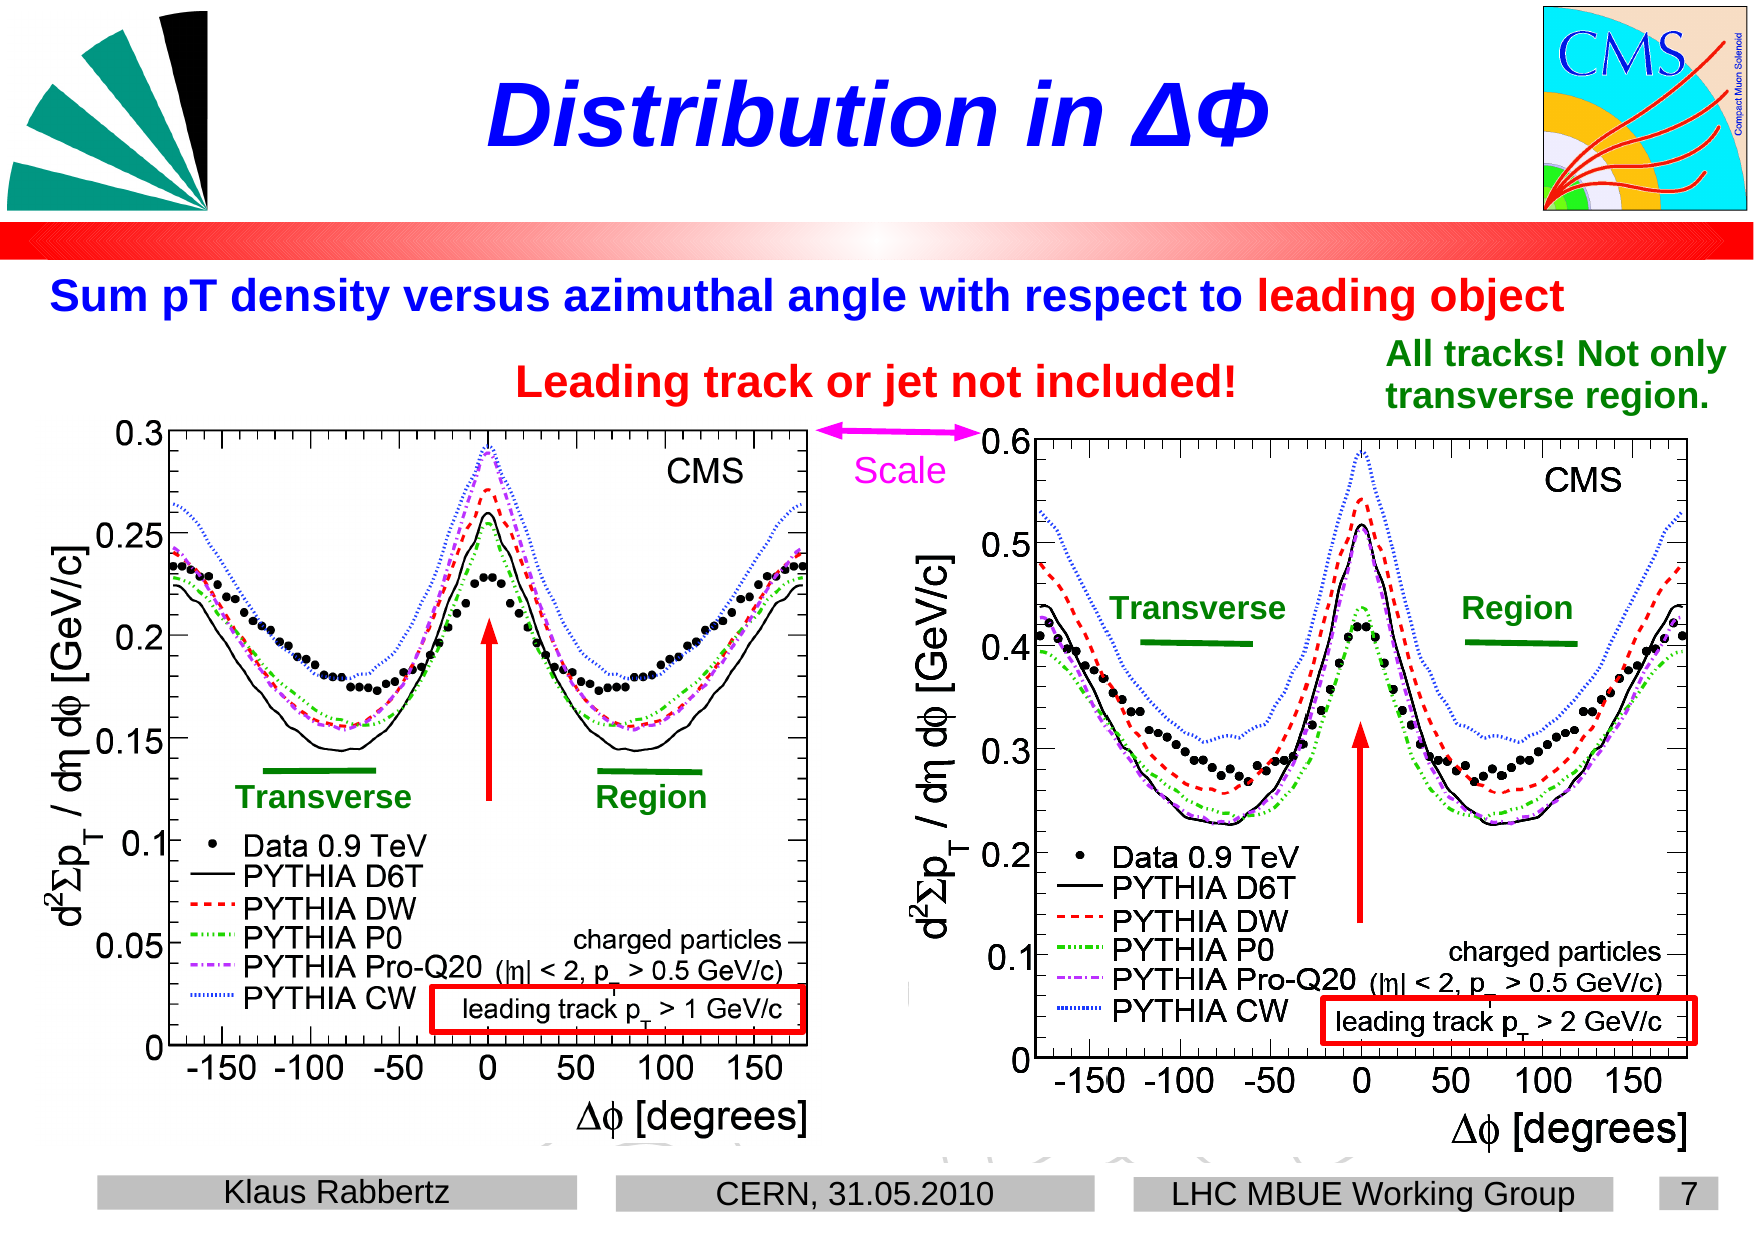

# Distribution in ΔΦ
Sum pT density versus azimuthal angle with respect to leading object
All tracks! Not only
transverse region.
Leading track or jet not included!
Scale
Transverse
Region
Transverse
Region